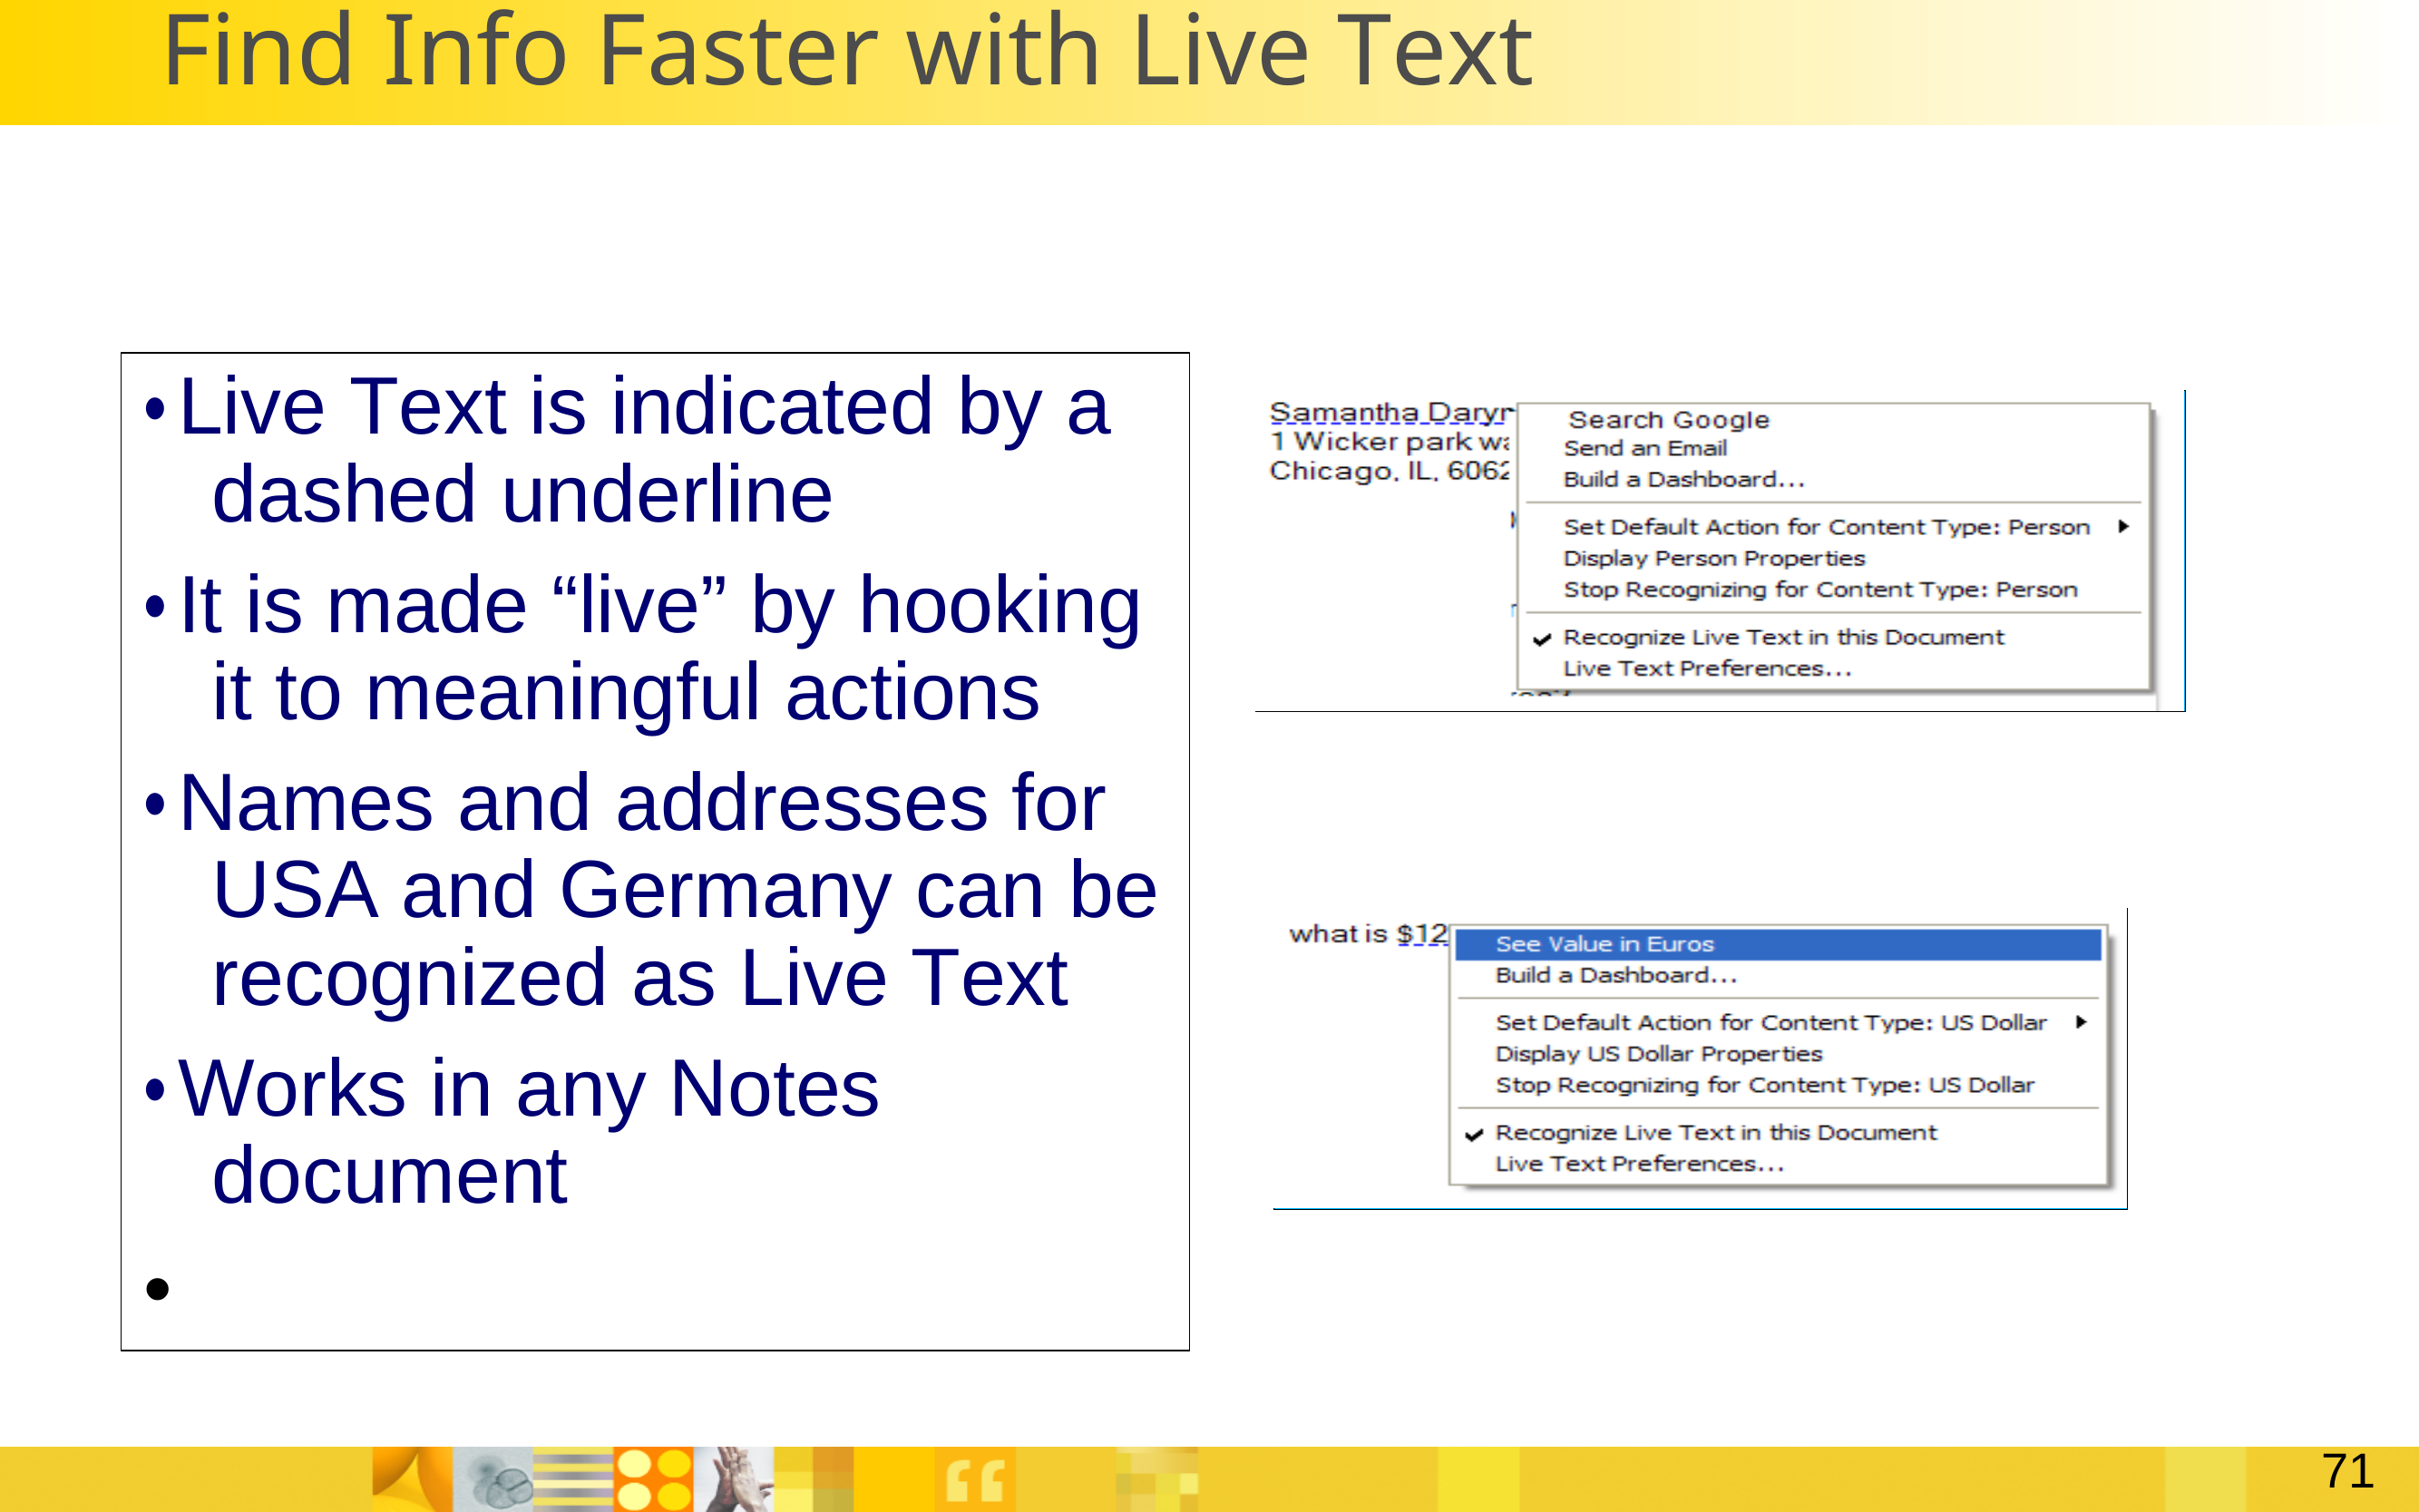

# Find Info Faster with Live Text
Live Text is indicated by a dashed underline
It is made “live” by hooking it to meaningful actions
Names and addresses for USA and Germany can be recognized as Live Text
Works in any Notes document